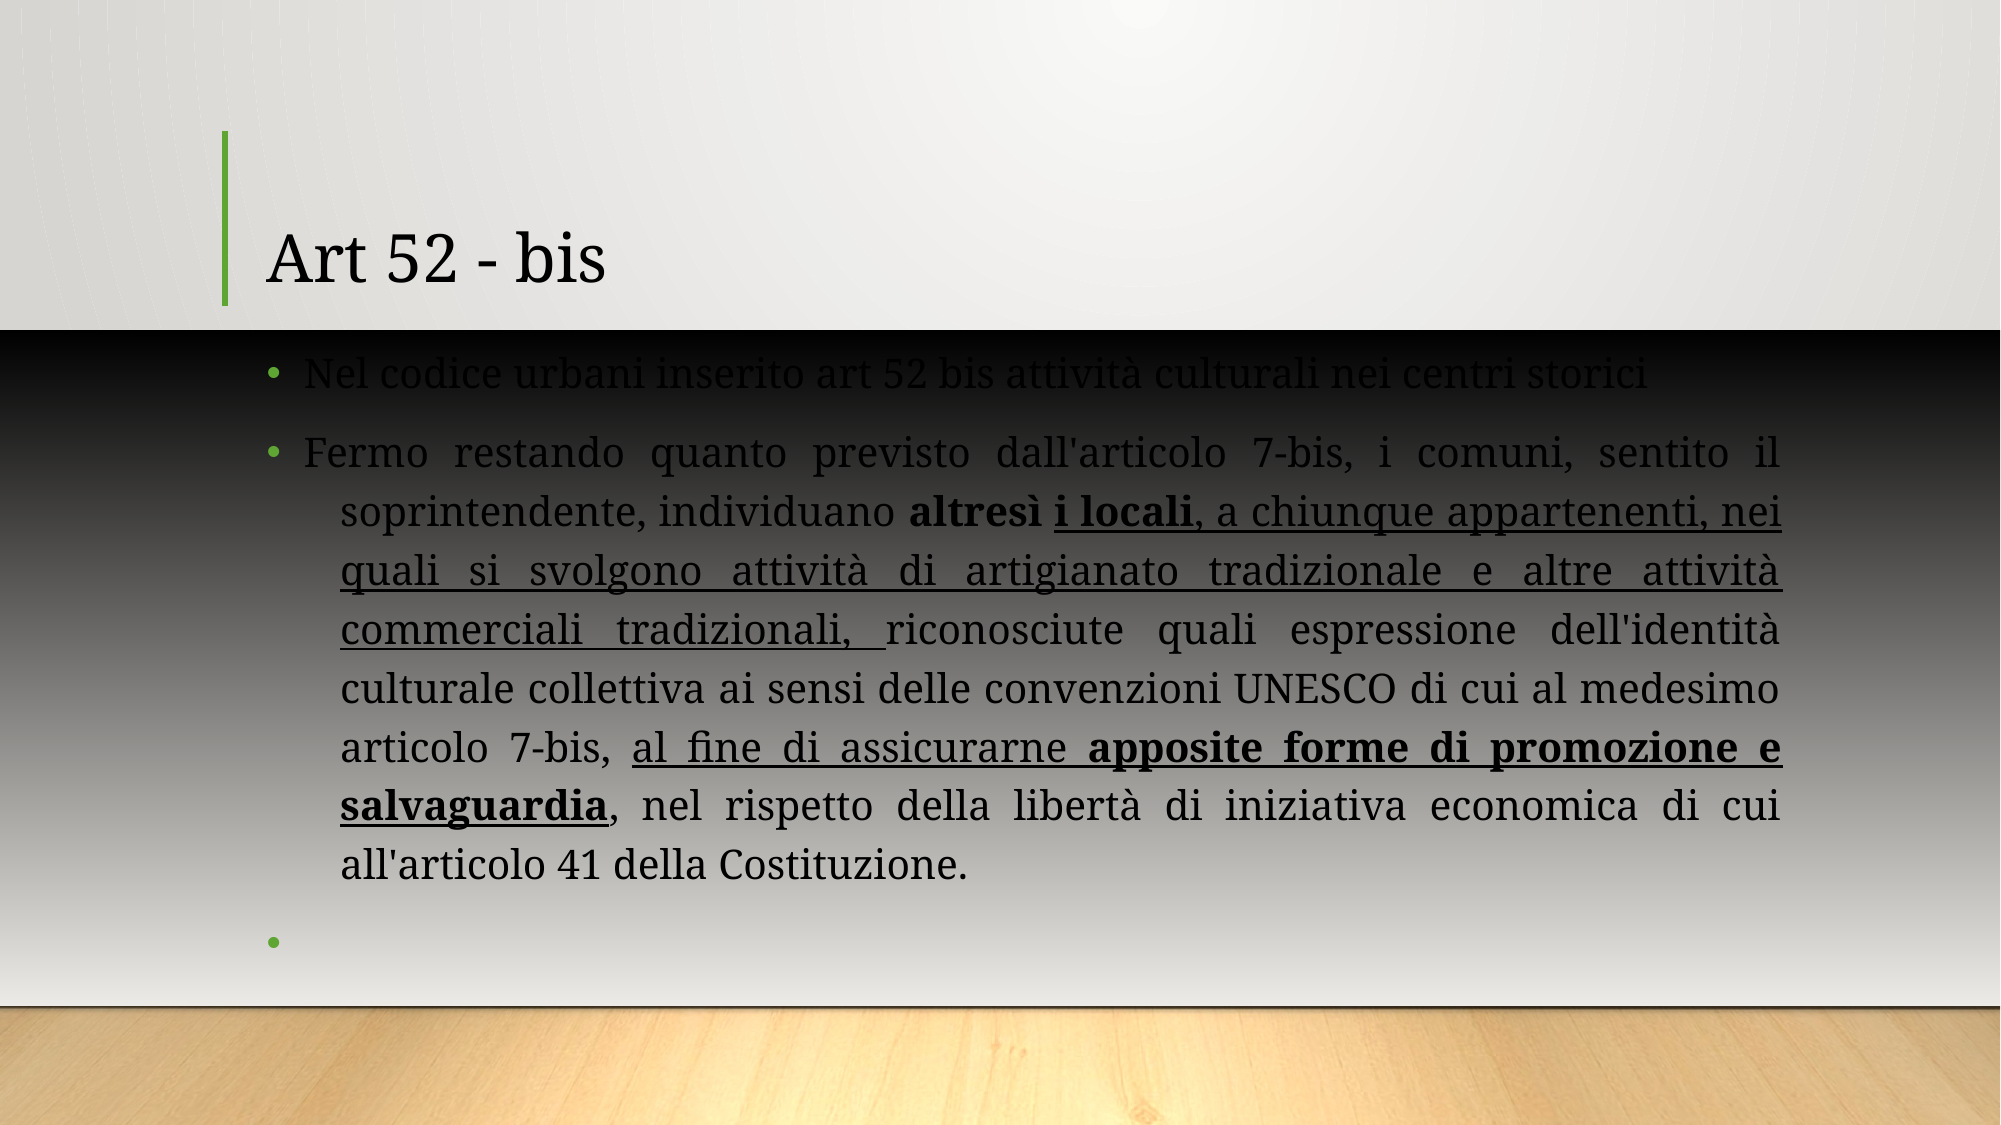

# Art 52 - bis
Nel codice urbani inserito art 52 bis attività culturali nei centri storici
Fermo restando quanto previsto dall'articolo 7-bis, i comuni, sentito il soprintendente, individuano altresì i locali, a chiunque appartenenti, nei quali si svolgono attività di artigianato tradizionale e altre attività commerciali tradizionali, riconosciute quali espressione dell'identità culturale collettiva ai sensi delle convenzioni UNESCO di cui al medesimo articolo 7-bis, al fine di assicurarne apposite forme di promozione e salvaguardia, nel rispetto della libertà di iniziativa economica di cui all'articolo 41 della Costituzione.